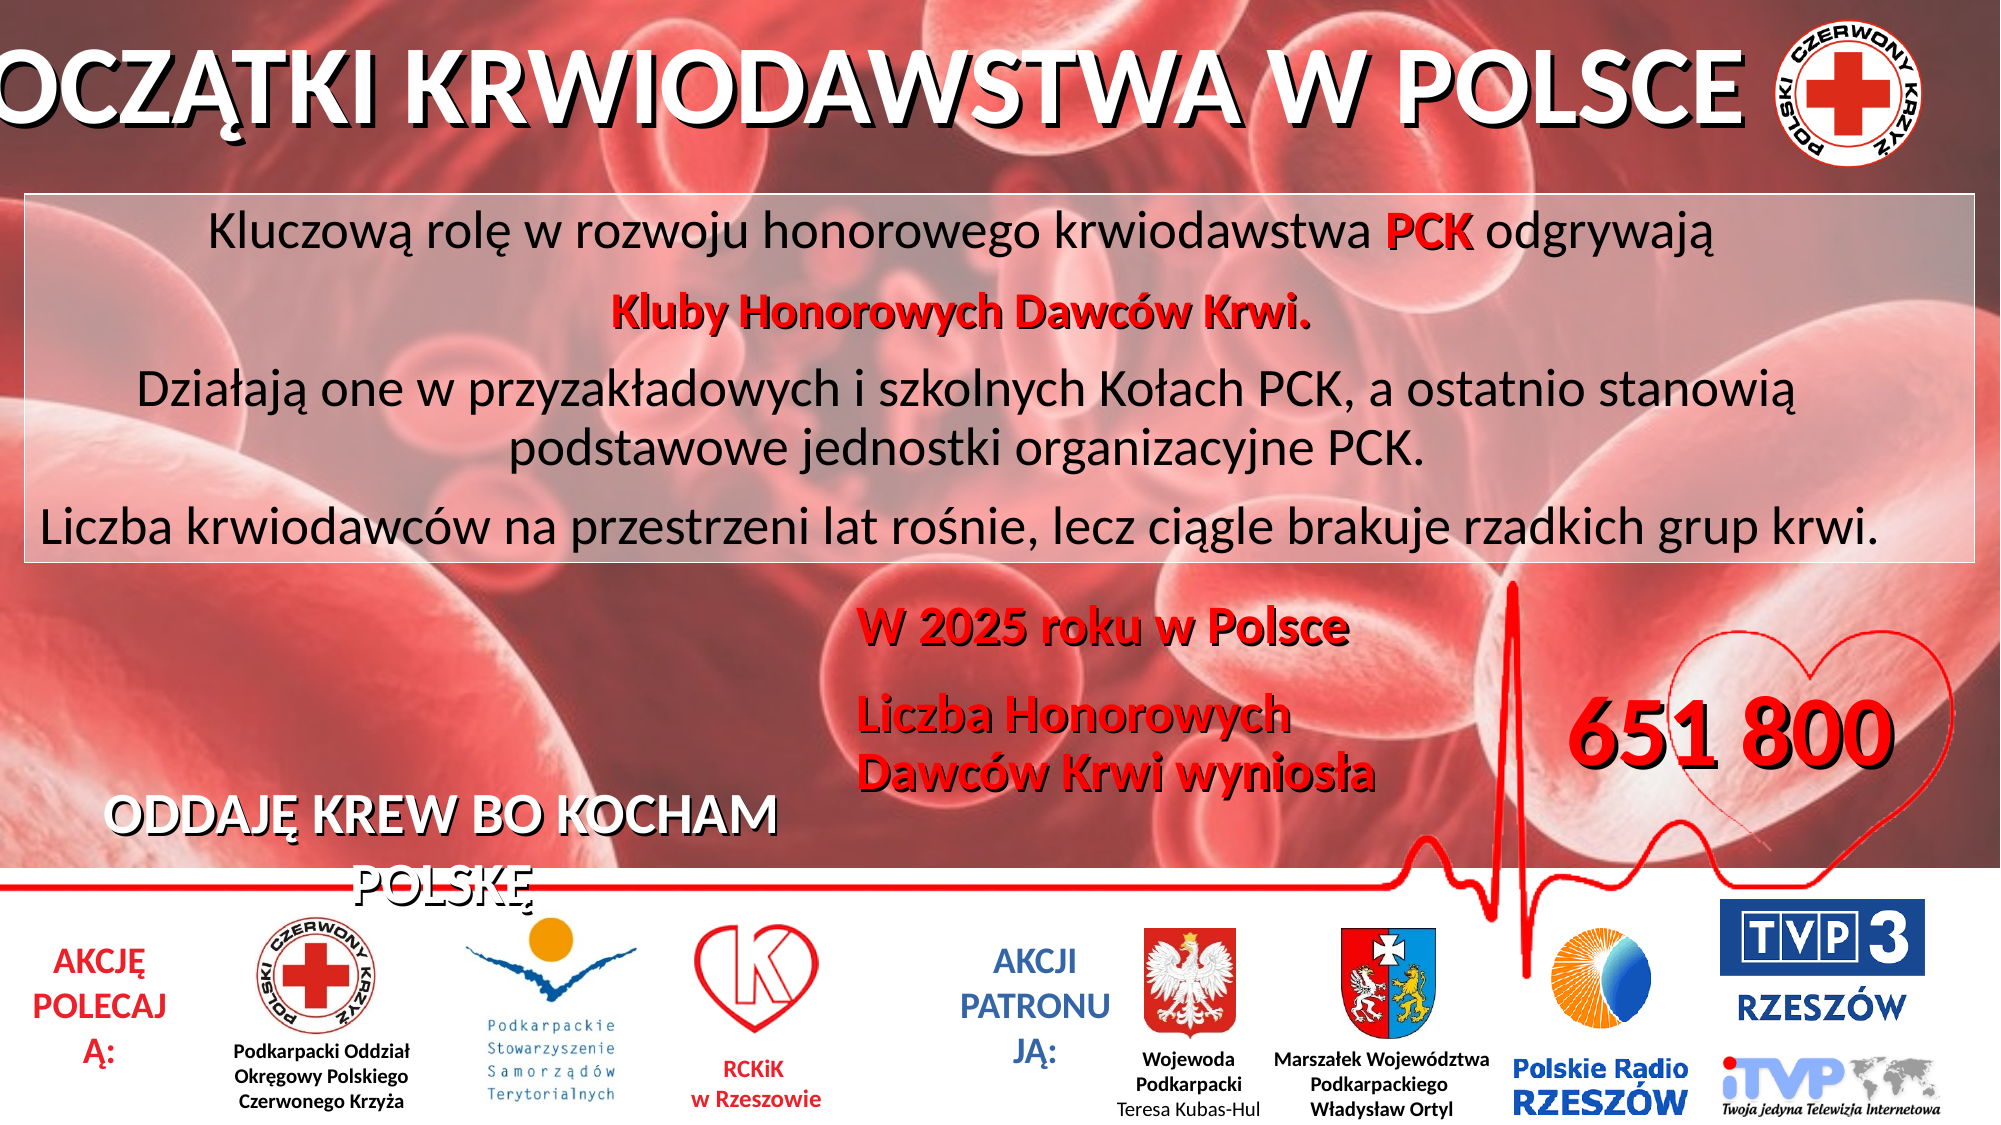

Początki krwiodawstwa w Polsce
Kluczową rolę w rozwoju honorowego krwiodawstwa PCK odgrywają
Kluby Honorowych Dawców Krwi.
Działają one w przyzakładowych i szkolnych Kołach PCK, a ostatnio stanowią podstawowe jednostki organizacyjne PCK.
Liczba krwiodawców na przestrzeni lat rośnie, lecz ciągle brakuje rzadkich grup krwi.
W 2025 roku w Polsce
651 800
Liczba Honorowych Dawców Krwi wyniosła
Oddaję krew bo kocham Polskę
Akcję polecają:
Akcji patronują:
Podkarpacki Oddział Okręgowy Polskiego Czerwonego Krzyża
Wojewoda Podkarpacki
Teresa Kubas-Hul
Marszałek Województwa Podkarpackiego
Władysław Ortyl
RCKiK
w Rzeszowie